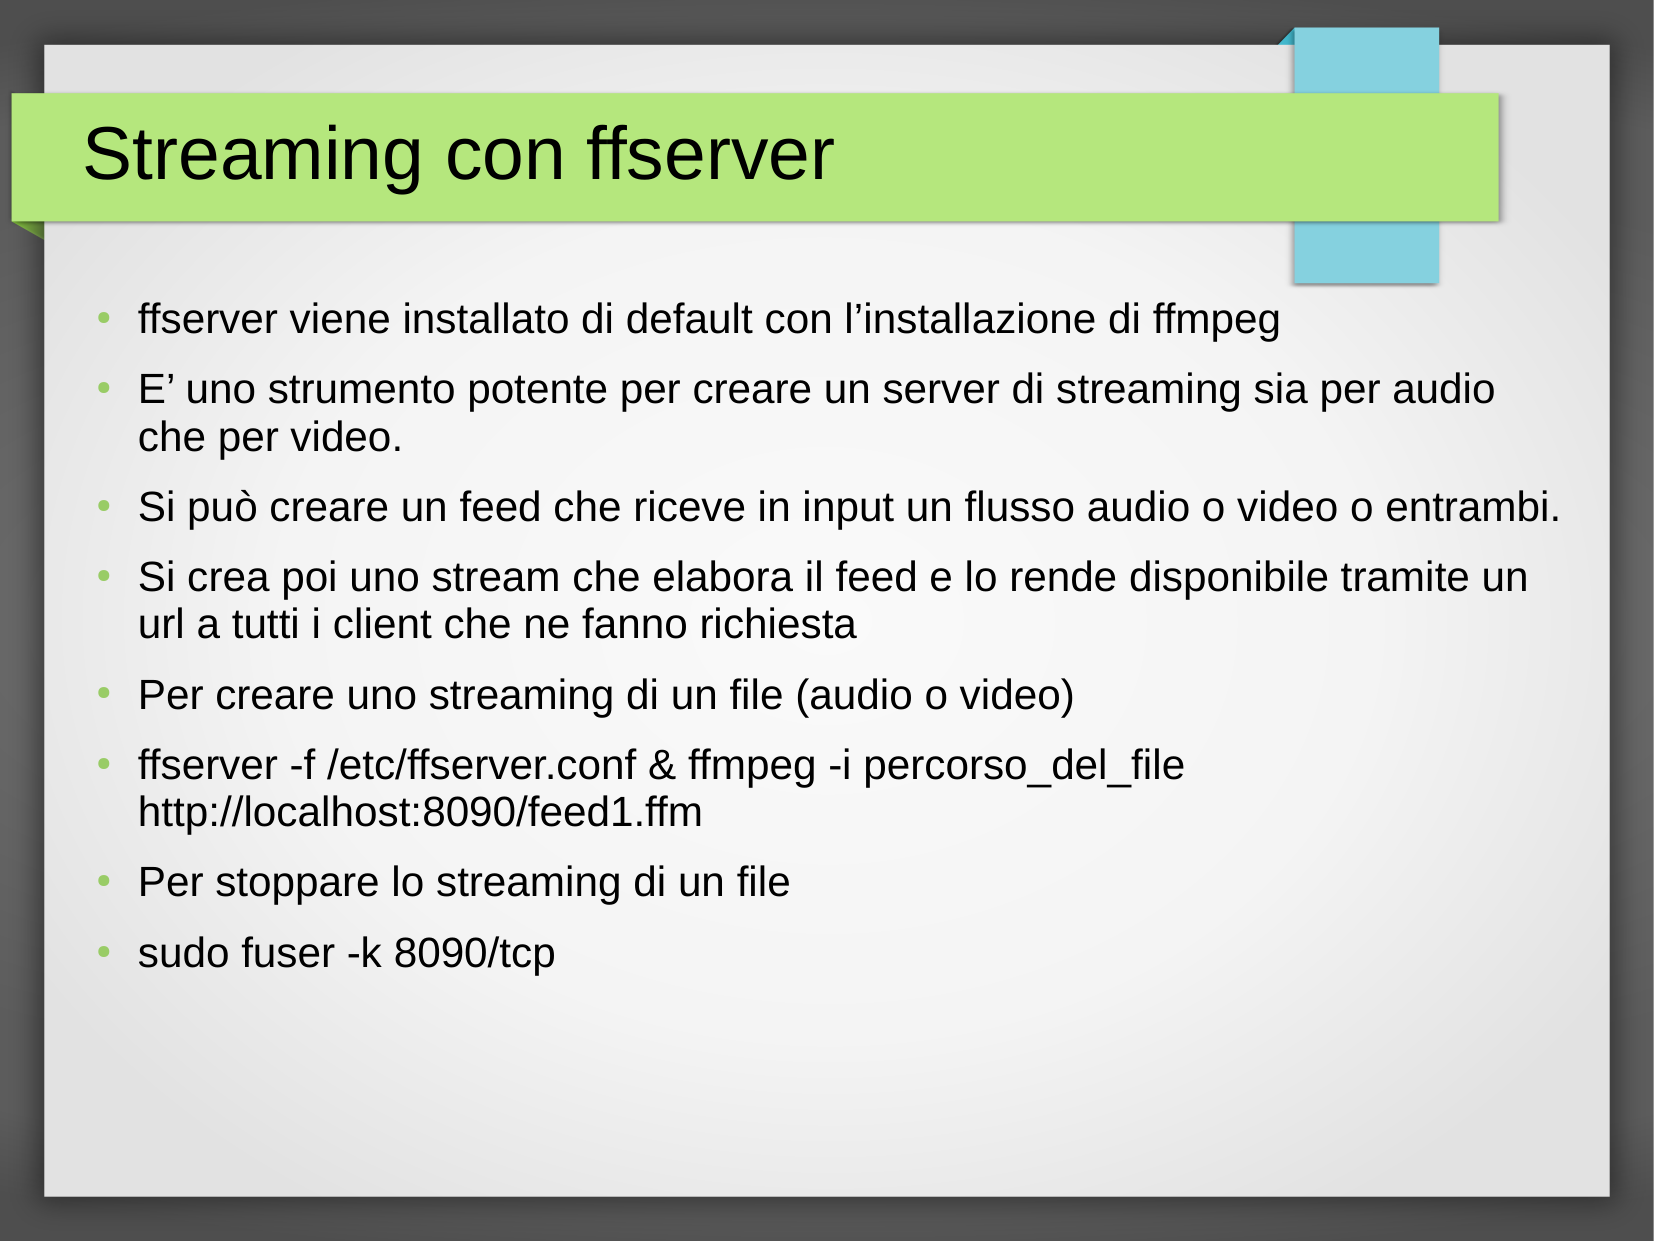

# Streaming con ffserver
ffserver viene installato di default con l’installazione di ffmpeg
E’ uno strumento potente per creare un server di streaming sia per audio che per video.
Si può creare un feed che riceve in input un flusso audio o video o entrambi.
Si crea poi uno stream che elabora il feed e lo rende disponibile tramite un url a tutti i client che ne fanno richiesta
Per creare uno streaming di un file (audio o video)
ffserver -f /etc/ffserver.conf & ffmpeg -i percorso_del_file http://localhost:8090/feed1.ffm
Per stoppare lo streaming di un file
sudo fuser -k 8090/tcp